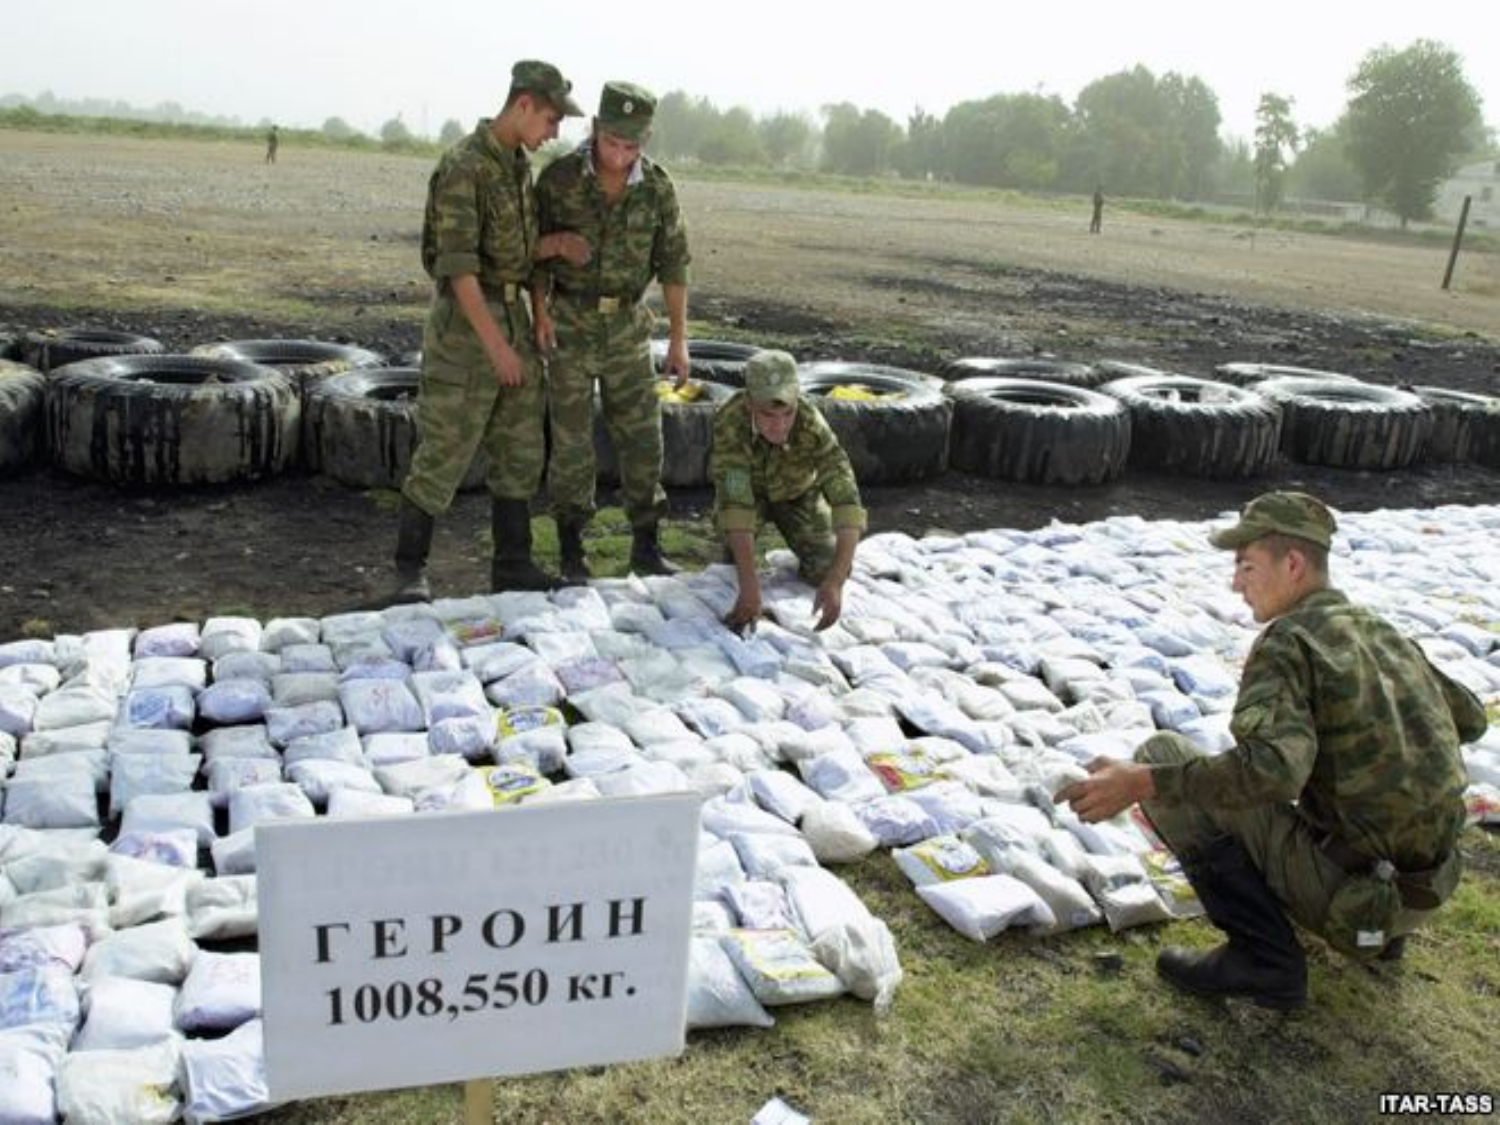

# Оценка ситуации
С учетом перспективы сохранения негативных тенденций в развитии наркообстановки на территории Российской Федерации на ближайшие годы складывается ситуация, близкая к критической.